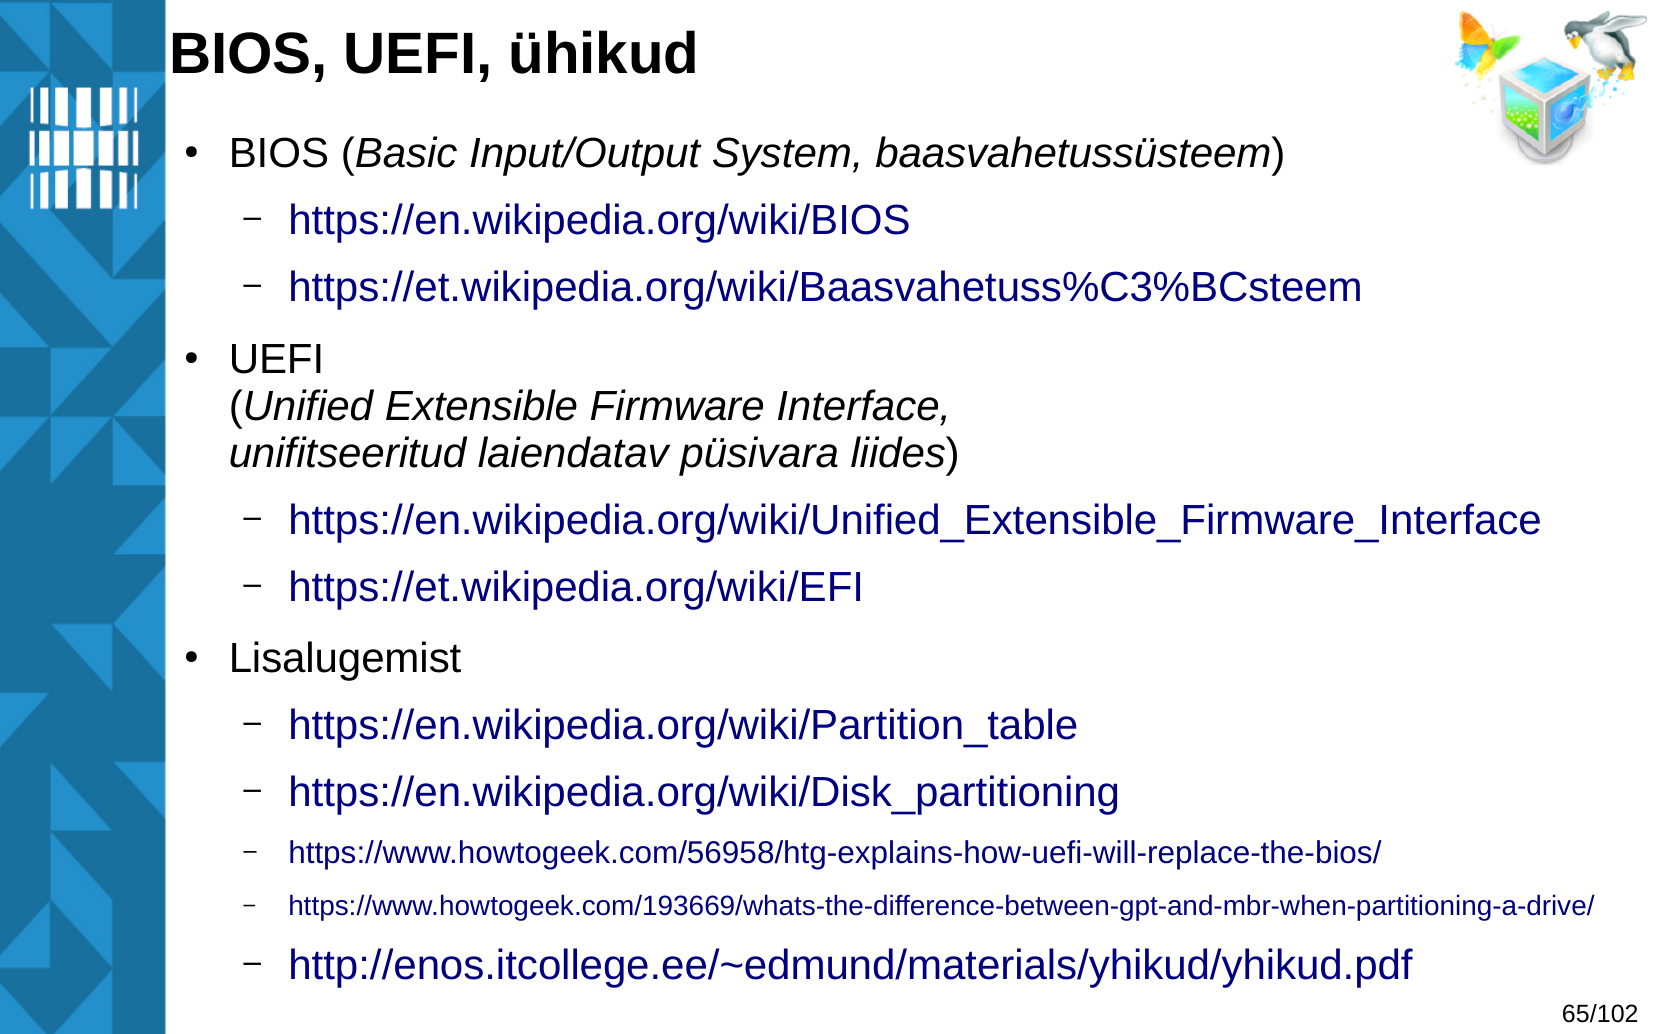

# BIOS, UEFI, ühikud
BIOS (Basic Input/Output System, baasvahetussüsteem)
https://en.wikipedia.org/wiki/BIOS
https://et.wikipedia.org/wiki/Baasvahetuss%C3%BCsteem
UEFI
(Unified Extensible Firmware Interface,
unifitseeritud laiendatav püsivara liides)
https://en.wikipedia.org/wiki/Unified_Extensible_Firmware_Interface
https://et.wikipedia.org/wiki/EFI
Lisalugemist
https://en.wikipedia.org/wiki/Partition_table
https://en.wikipedia.org/wiki/Disk_partitioning
https://www.howtogeek.com/56958/htg-explains-how-uefi-will-replace-the-bios/
https://www.howtogeek.com/193669/whats-the-difference-between-gpt-and-mbr-when-partitioning-a-drive/
http://enos.itcollege.ee/~edmund/materials/yhikud/yhikud.pdf